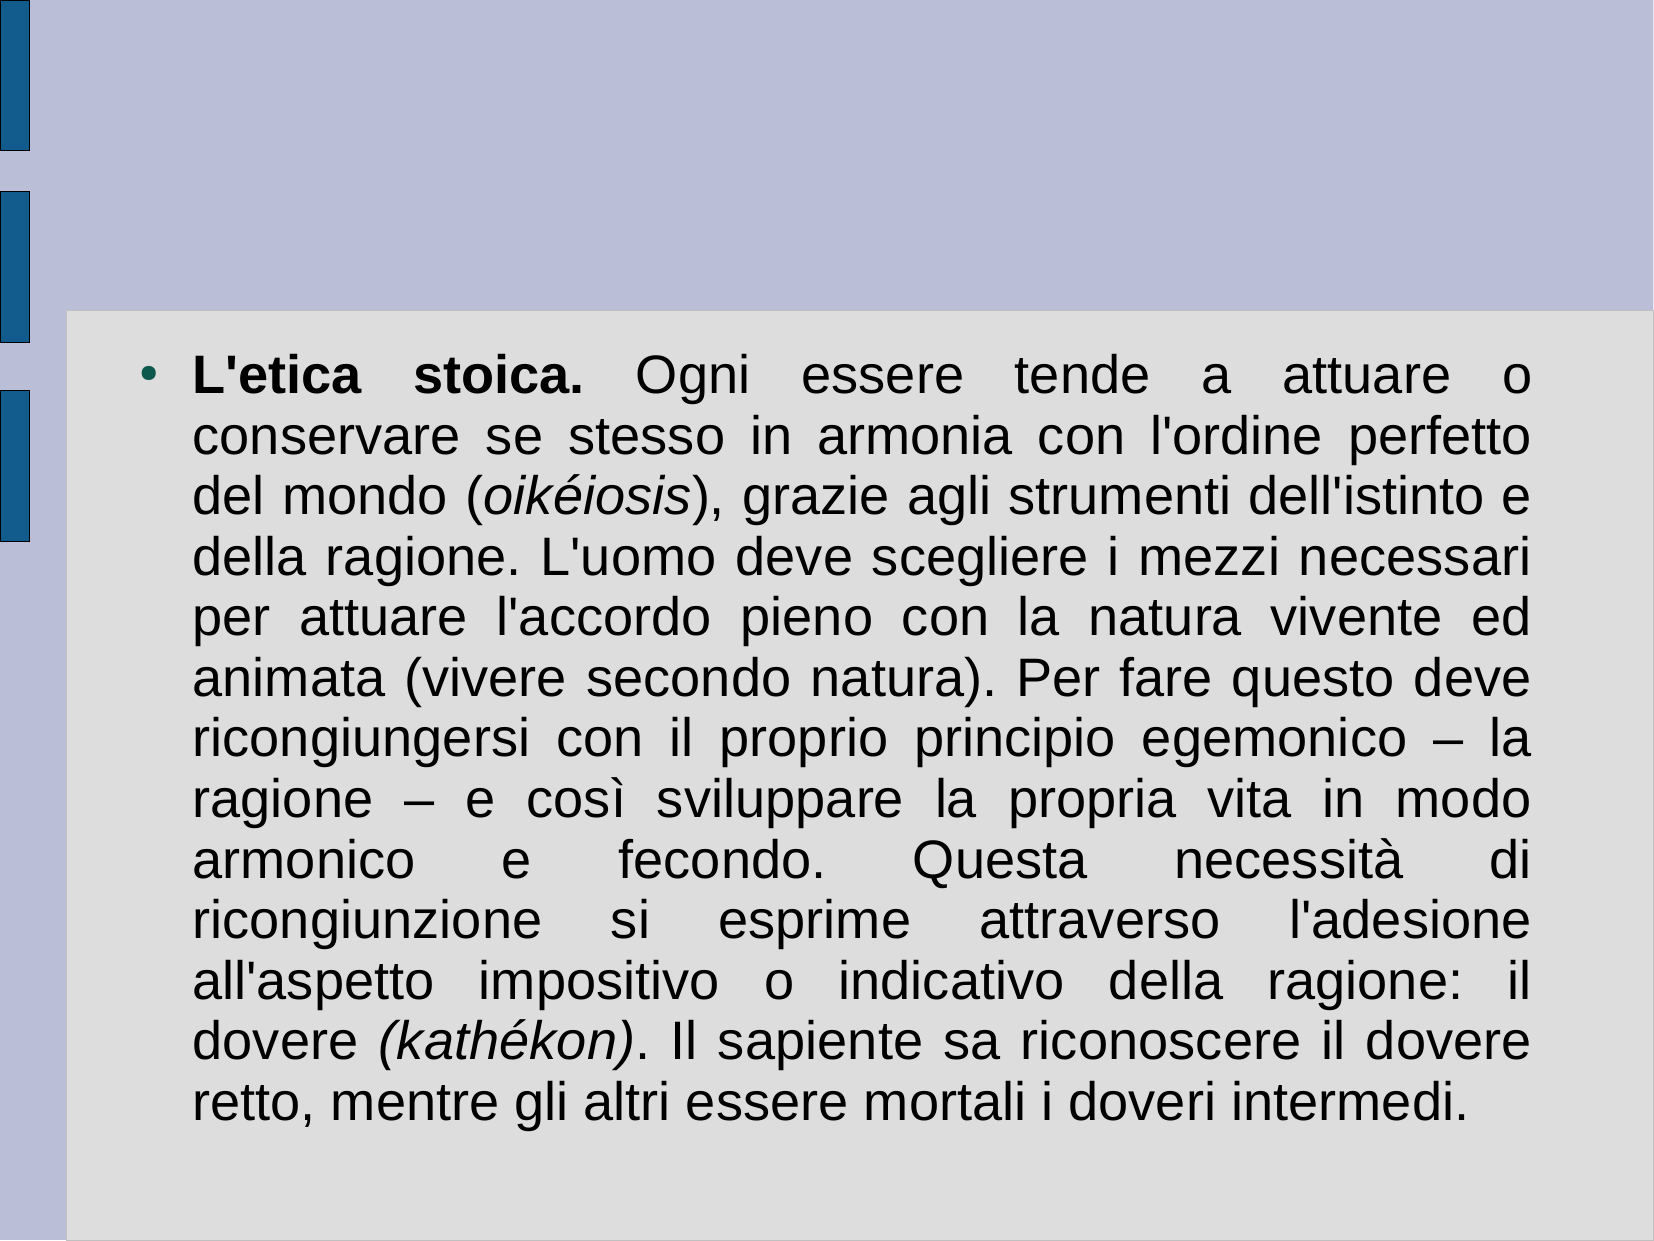

#
L'etica stoica. Ogni essere tende a attuare o conservare se stesso in armonia con l'ordine perfetto del mondo (oikéiosis), grazie agli strumenti dell'istinto e della ragione. L'uomo deve scegliere i mezzi necessari per attuare l'accordo pieno con la natura vivente ed animata (vivere secondo natura). Per fare questo deve ricongiungersi con il proprio principio egemonico – la ragione – e così sviluppare la propria vita in modo armonico e fecondo. Questa necessità di ricongiunzione si esprime attraverso l'adesione all'aspetto impositivo o indicativo della ragione: il dovere (kathékon). Il sapiente sa riconoscere il dovere retto, mentre gli altri essere mortali i doveri intermedi.